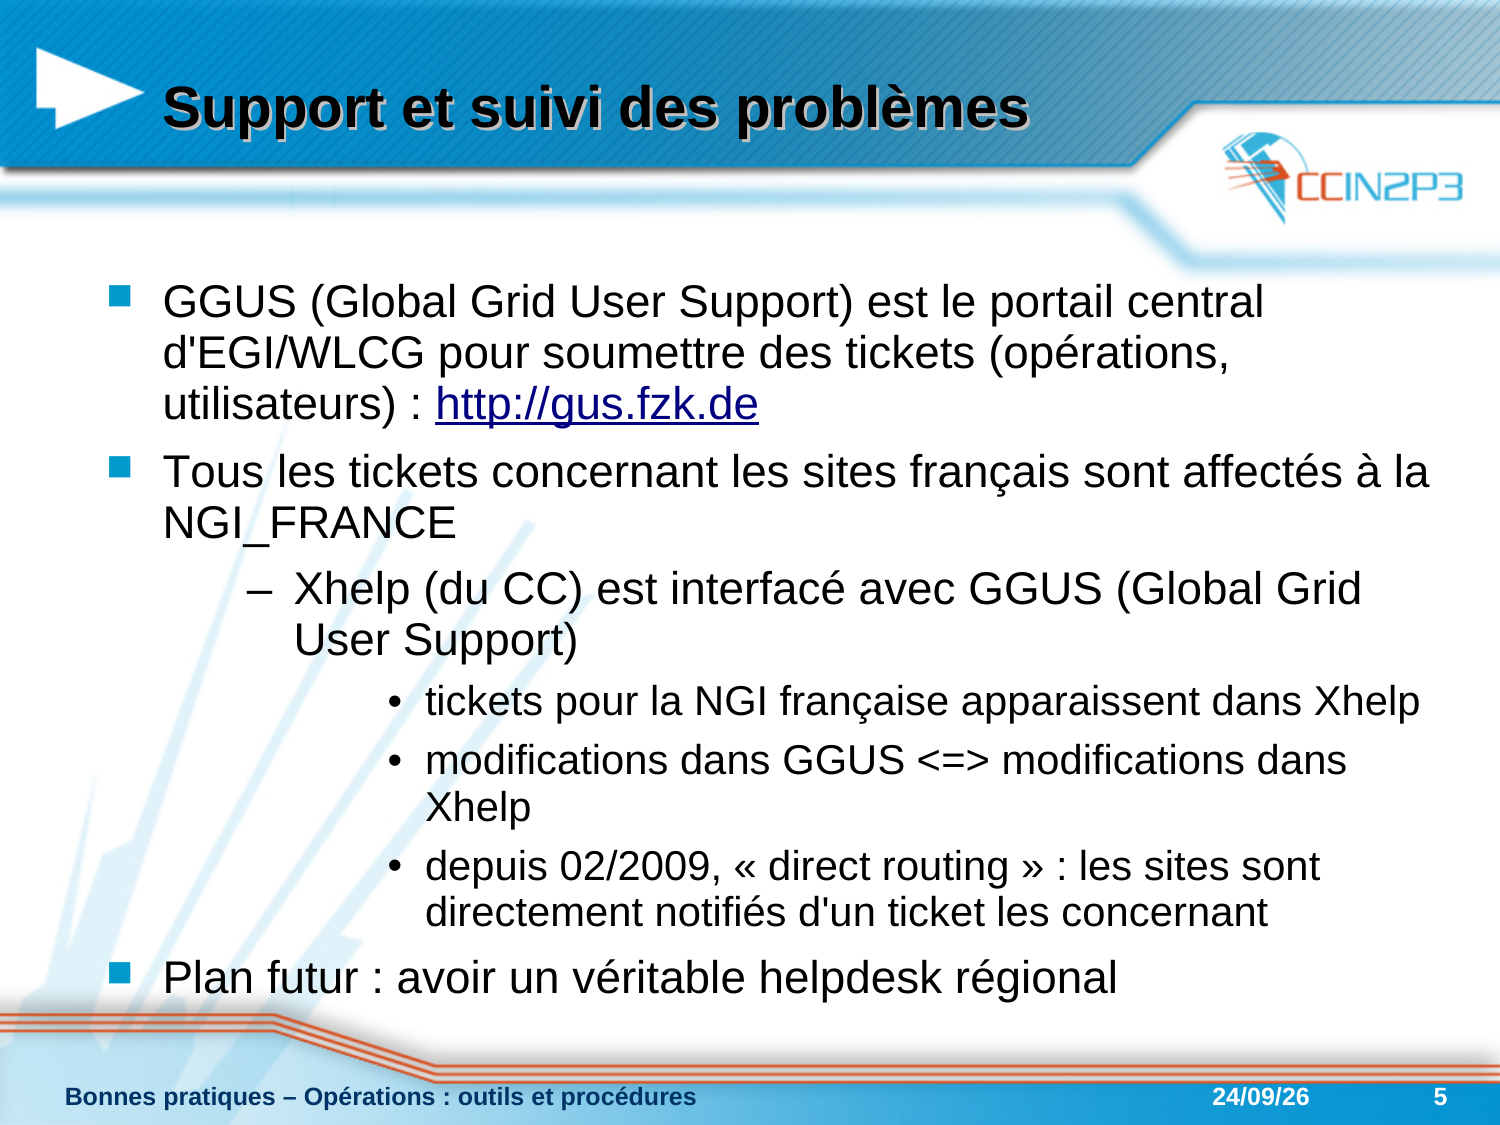

# Support et suivi des problèmes
GGUS (Global Grid User Support) est le portail central d'EGI/WLCG pour soumettre des tickets (opérations, utilisateurs) : http://gus.fzk.de
Tous les tickets concernant les sites français sont affectés à la NGI_FRANCE
Xhelp (du CC) est interfacé avec GGUS (Global Grid User Support)
tickets pour la NGI française apparaissent dans Xhelp
modifications dans GGUS <=> modifications dans Xhelp
depuis 02/2009, « direct routing » : les sites sont directement notifiés d'un ticket les concernant
Plan futur : avoir un véritable helpdesk régional
Votre Nom / Titre de la présentation
5